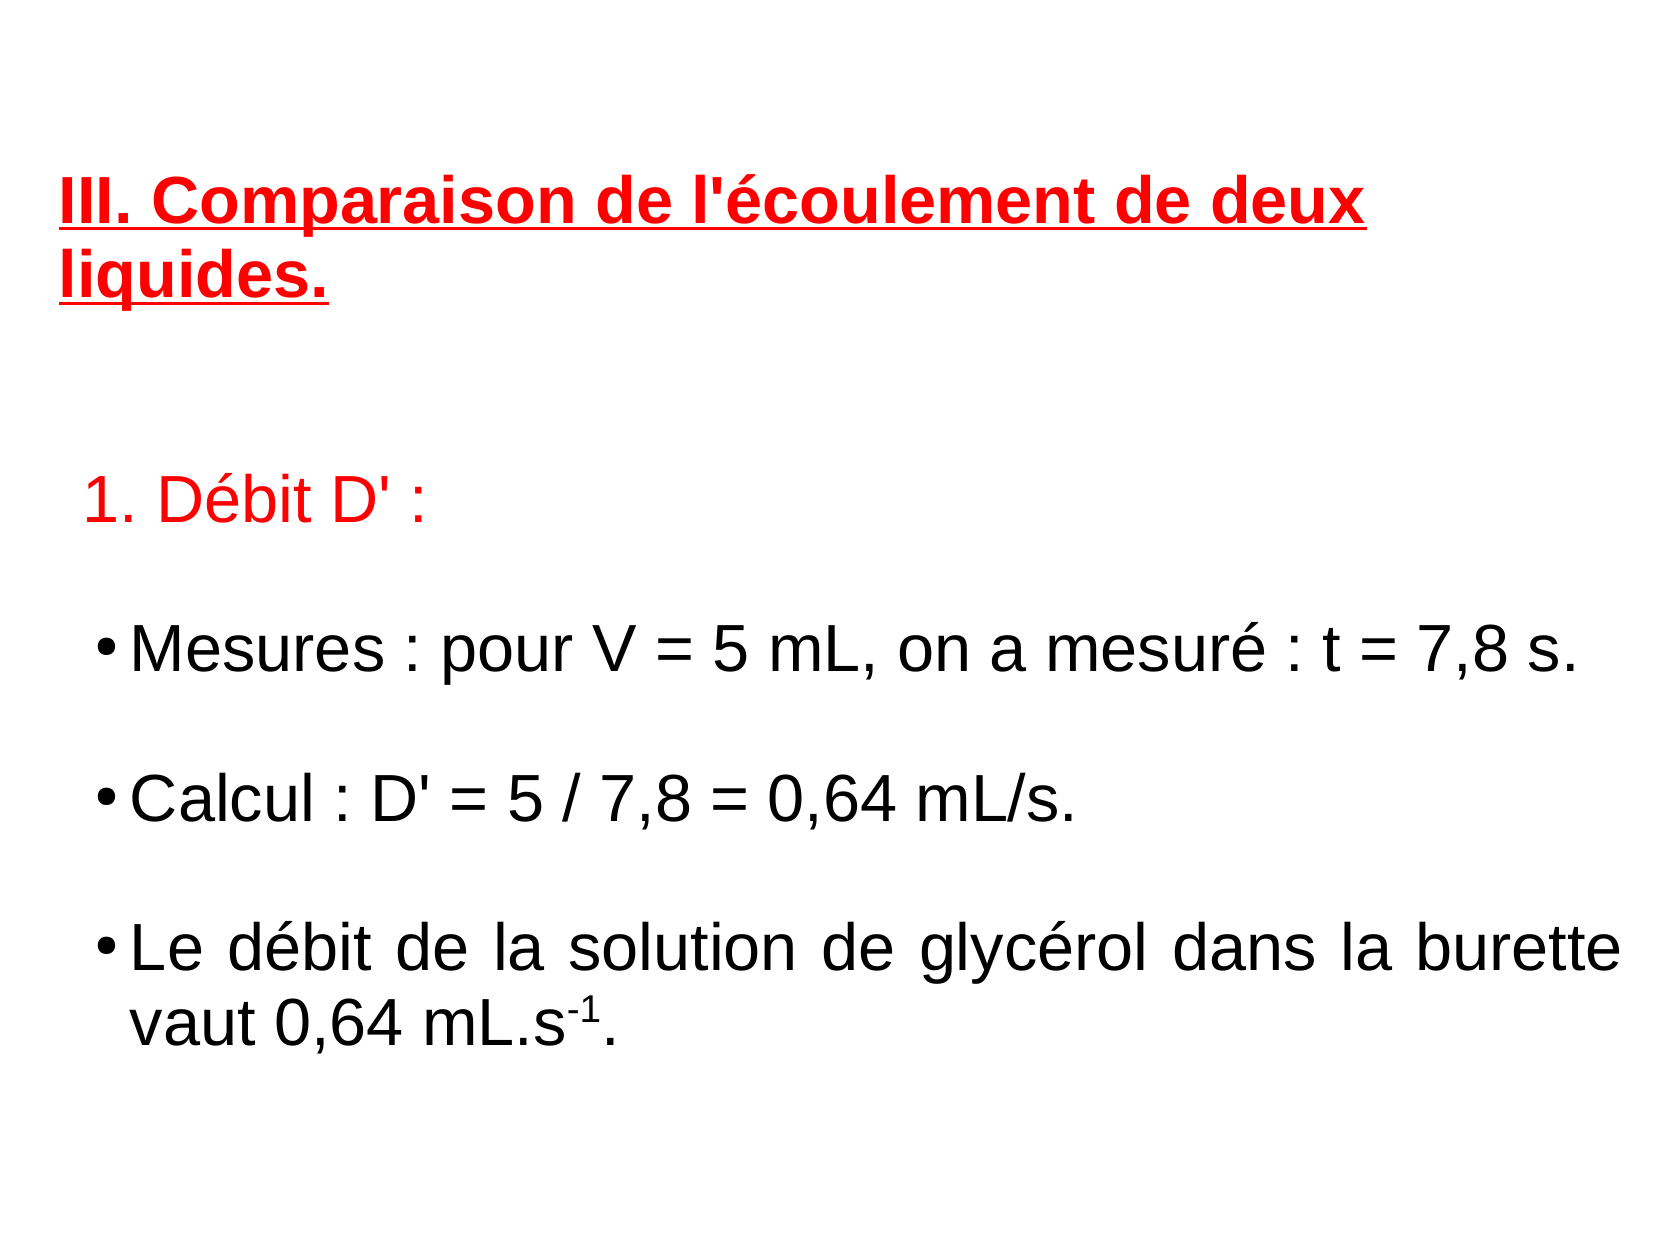

# III. Comparaison de l'écoulement de deux liquides.
1. Débit D' :
Mesures : pour V = 5 mL, on a mesuré : t = 7,8 s.
Calcul : D' = 5 / 7,8 = 0,64 mL/s.
Le débit de la solution de glycérol dans la burette vaut 0,64 mL.s-1.